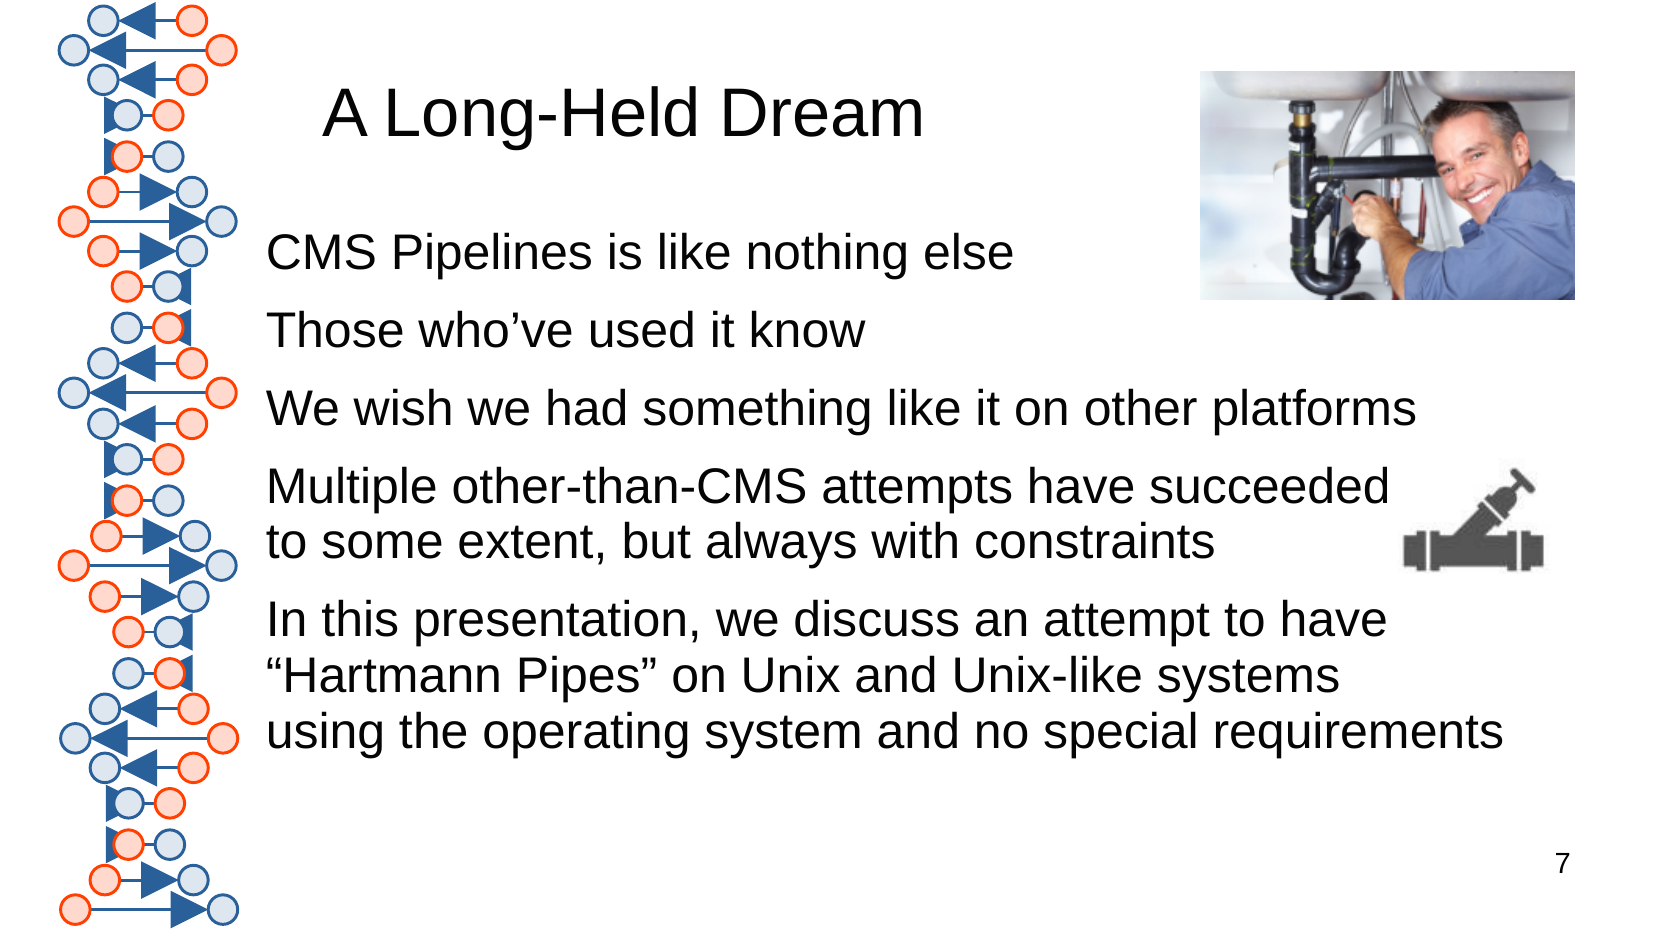

# A Long-Held Dream
CMS Pipelines is like nothing else
Those who’ve used it know
We wish we had something like it on other platforms
Multiple other-than-CMS attempts have succeeded
to some extent, but always with constraints
In this presentation, we discuss an attempt to have
“Hartmann Pipes” on Unix and Unix-like systems
using the operating system and no special requirements
7